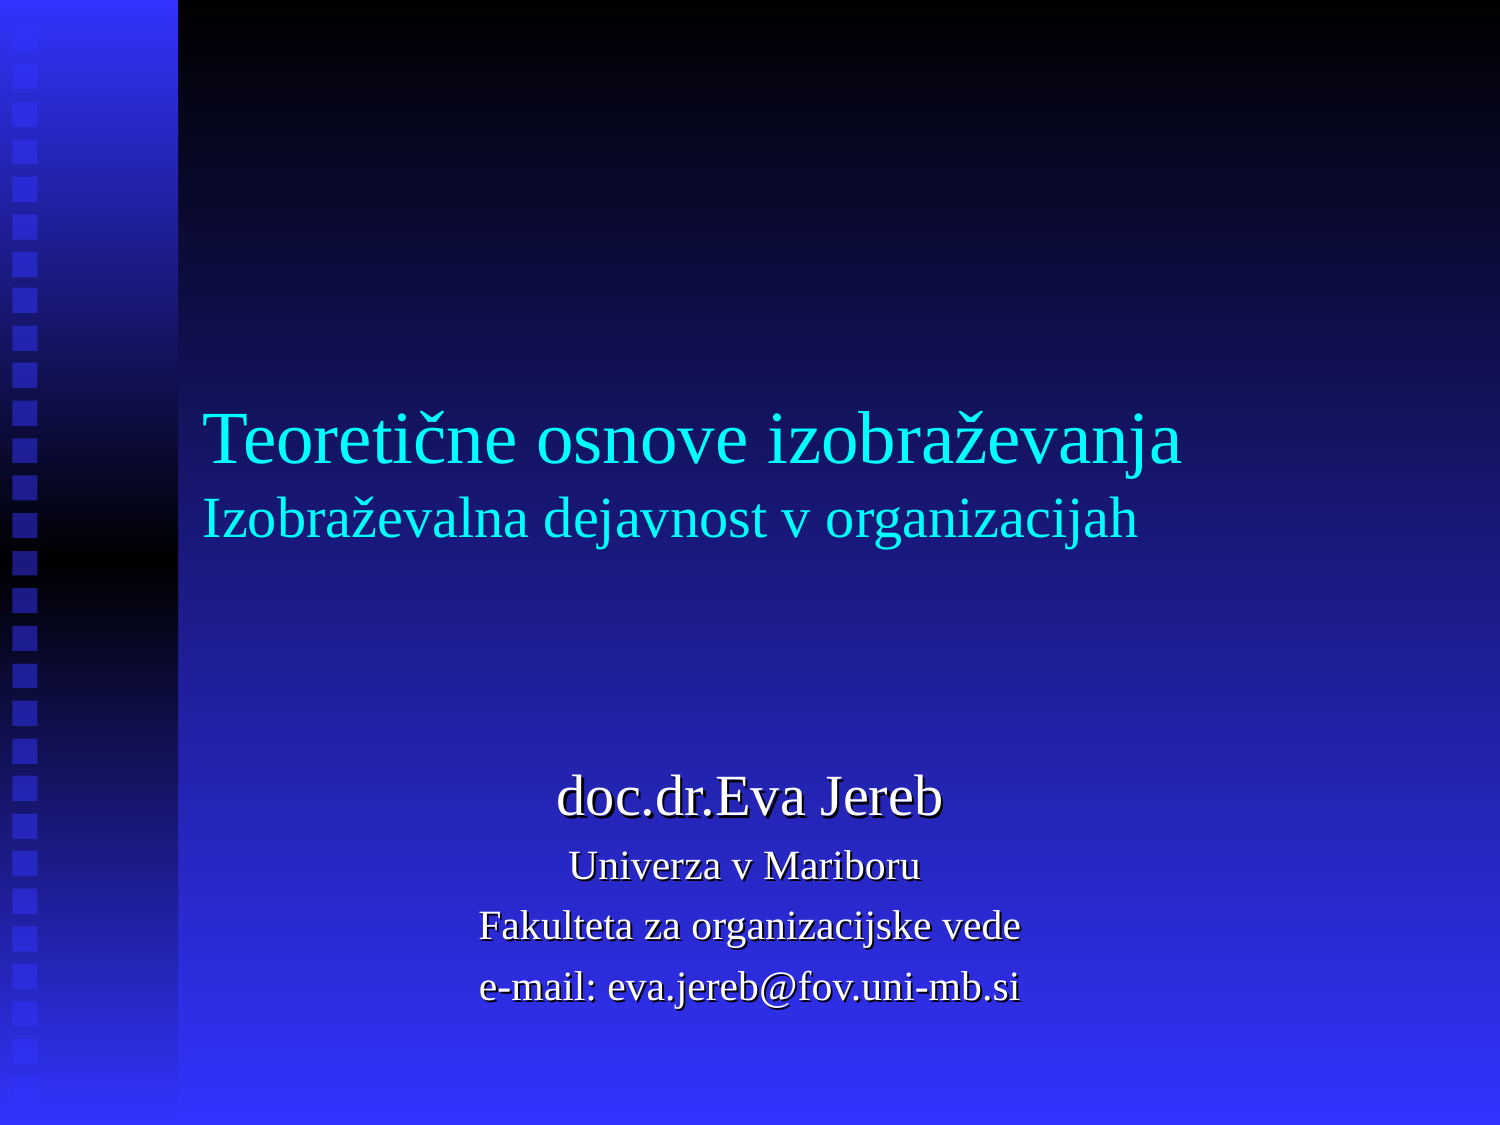

# Teoretične osnove izobraževanja Izobraževalna dejavnost v organizacijah
doc.dr.Eva Jereb
Univerza v Mariboru
Fakulteta za organizacijske vede
e-mail: eva.jereb@fov.uni-mb.si